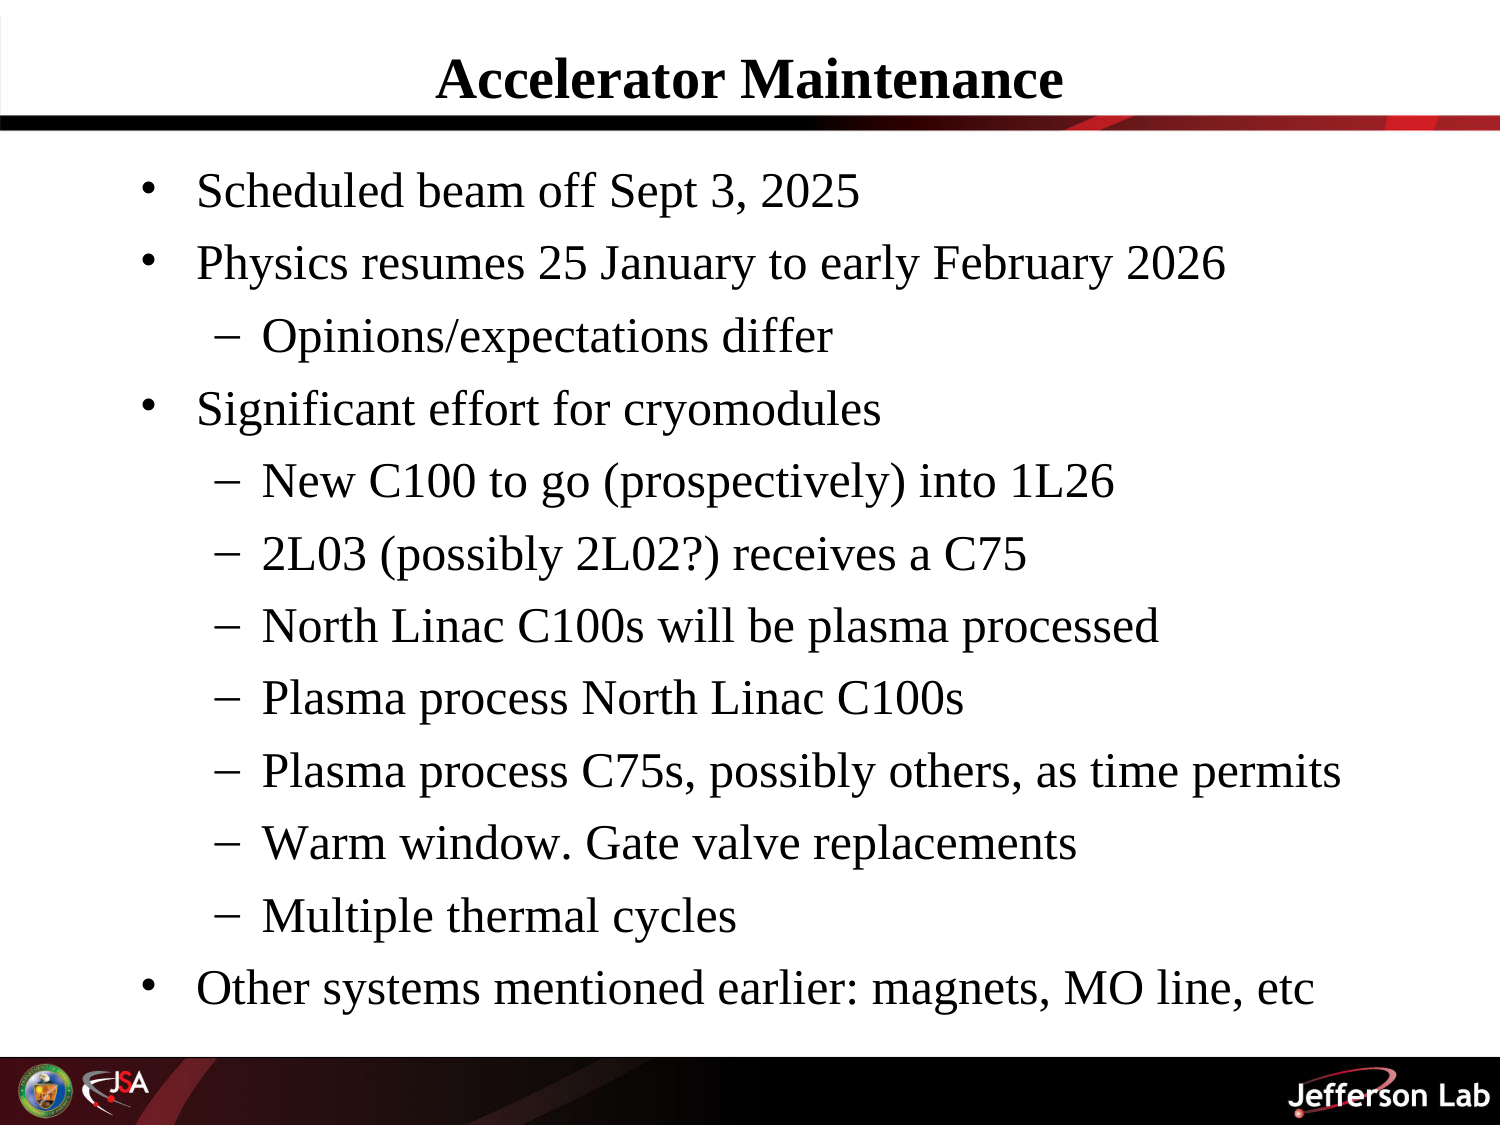

# Accelerator Maintenance
Scheduled beam off Sept 3, 2025
Physics resumes 25 January to early February 2026
Opinions/expectations differ
Significant effort for cryomodules
New C100 to go (prospectively) into 1L26
2L03 (possibly 2L02?) receives a C75
North Linac C100s will be plasma processed
Plasma process North Linac C100s
Plasma process C75s, possibly others, as time permits
Warm window. Gate valve replacements
Multiple thermal cycles
Other systems mentioned earlier: magnets, MO line, etc